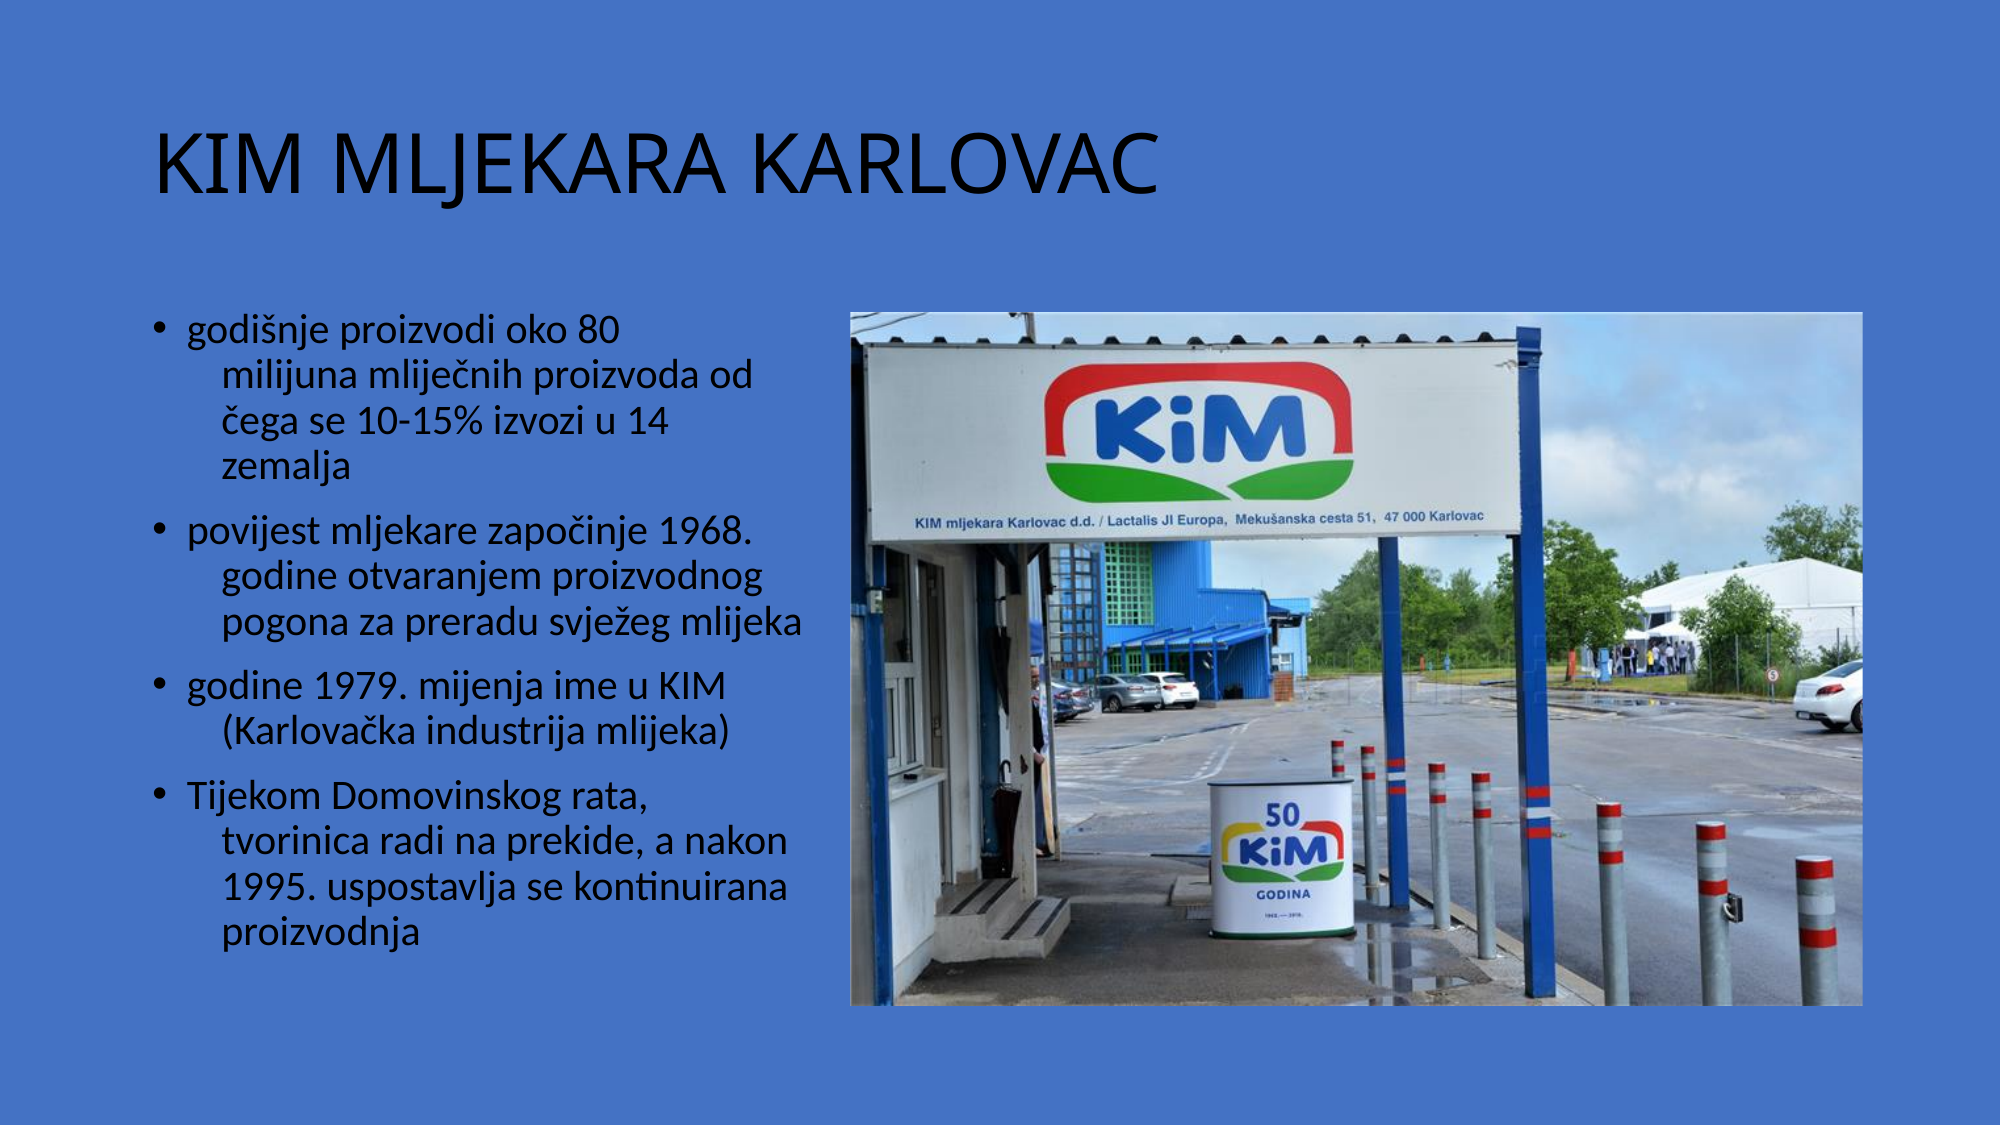

# KIM MLJEKARA KARLOVAC
godišnje proizvodi oko 80 milijuna mliječnih proizvoda od čega se 10-15% izvozi u 14 zemalja
povijest mljekare započinje 1968. godine otvaranjem proizvodnog pogona za preradu svježeg mlijeka
godine 1979. mijenja ime u KIM (Karlovačka industrija mlijeka)
Tijekom Domovinskog rata, tvorinica radi na prekide, a nakon 1995. uspostavlja se kontinuirana proizvodnja